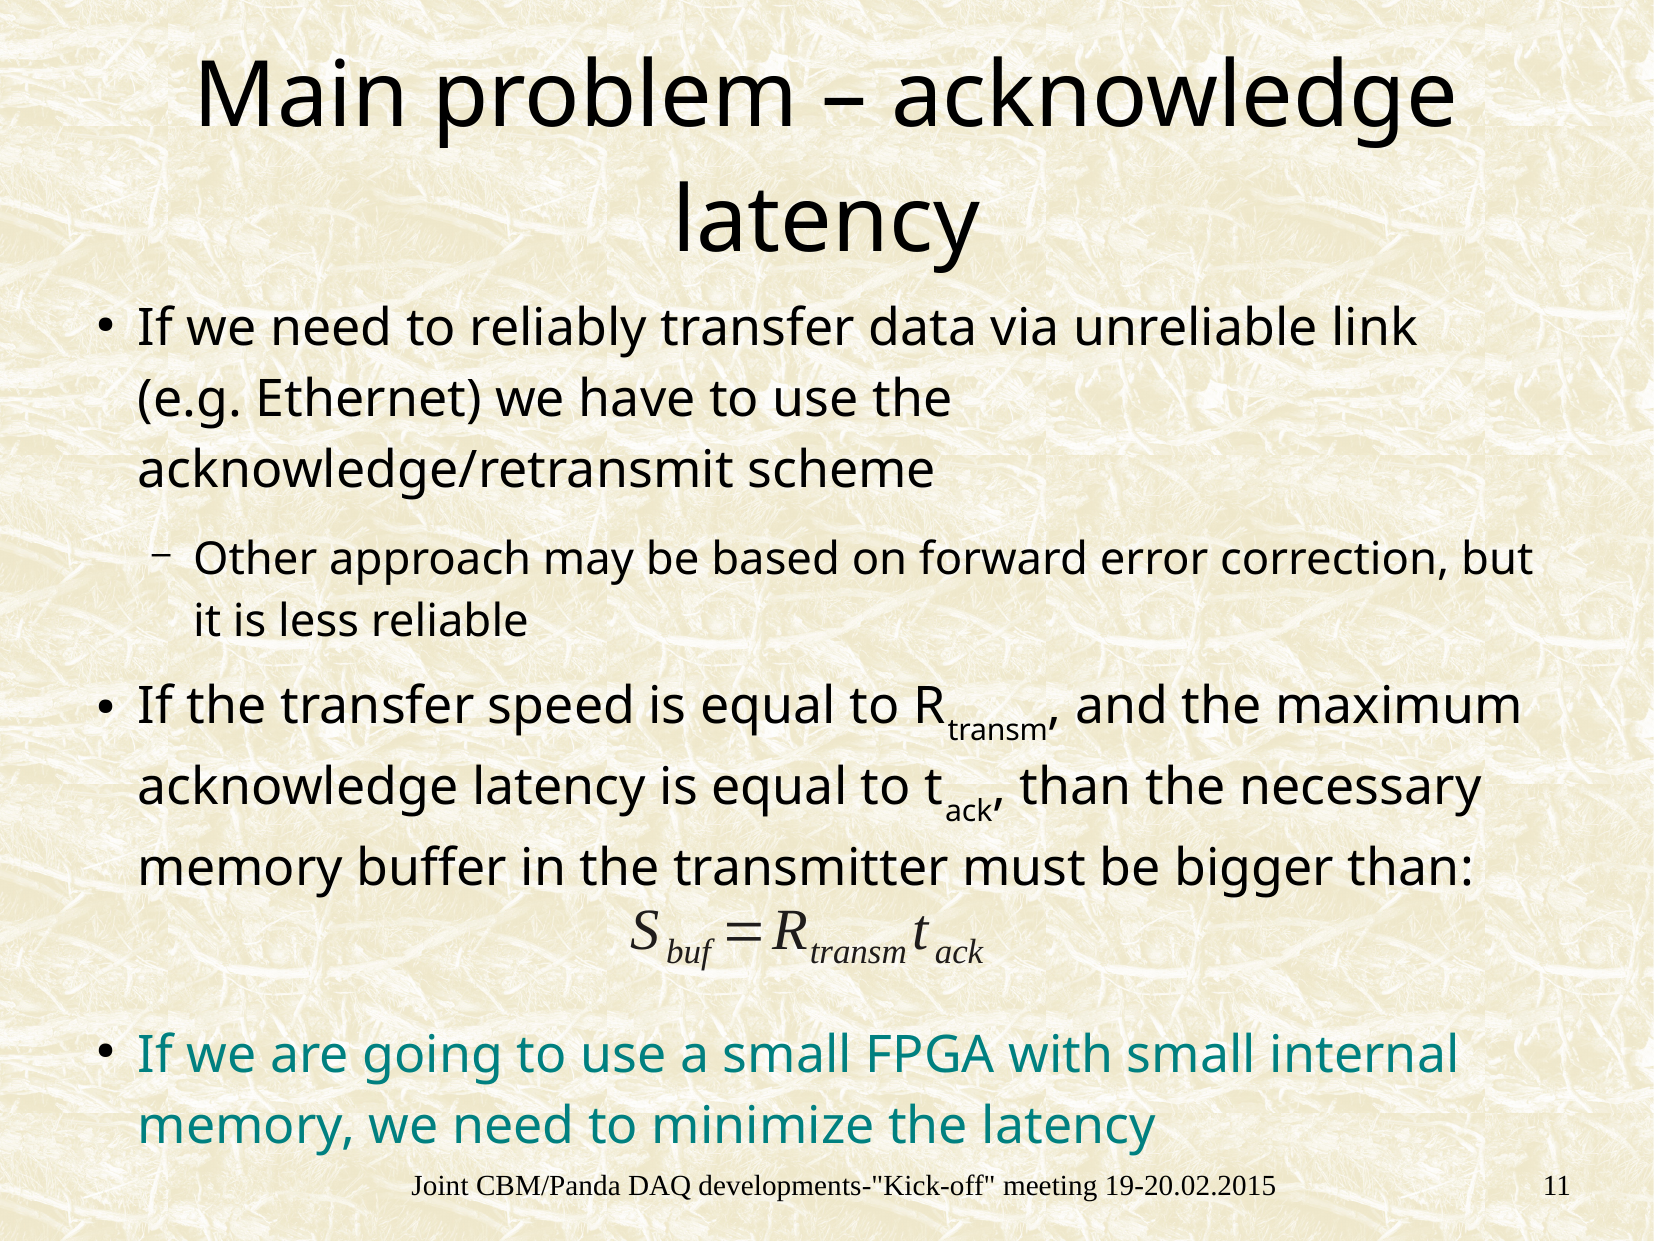

# Main problem – acknowledge latency
If we need to reliably transfer data via unreliable link (e.g. Ethernet) we have to use the acknowledge/retransmit scheme
Other approach may be based on forward error correction, but it is less reliable
If the transfer speed is equal to Rtransm, and the maximum acknowledge latency is equal to tack, than the necessary memory buffer in the transmitter must be bigger than:
If we are going to use a small FPGA with small internal memory, we need to minimize the latency
Joint CBM/Panda DAQ developments-"Kick-off" meeting 19-20.02.2015
11